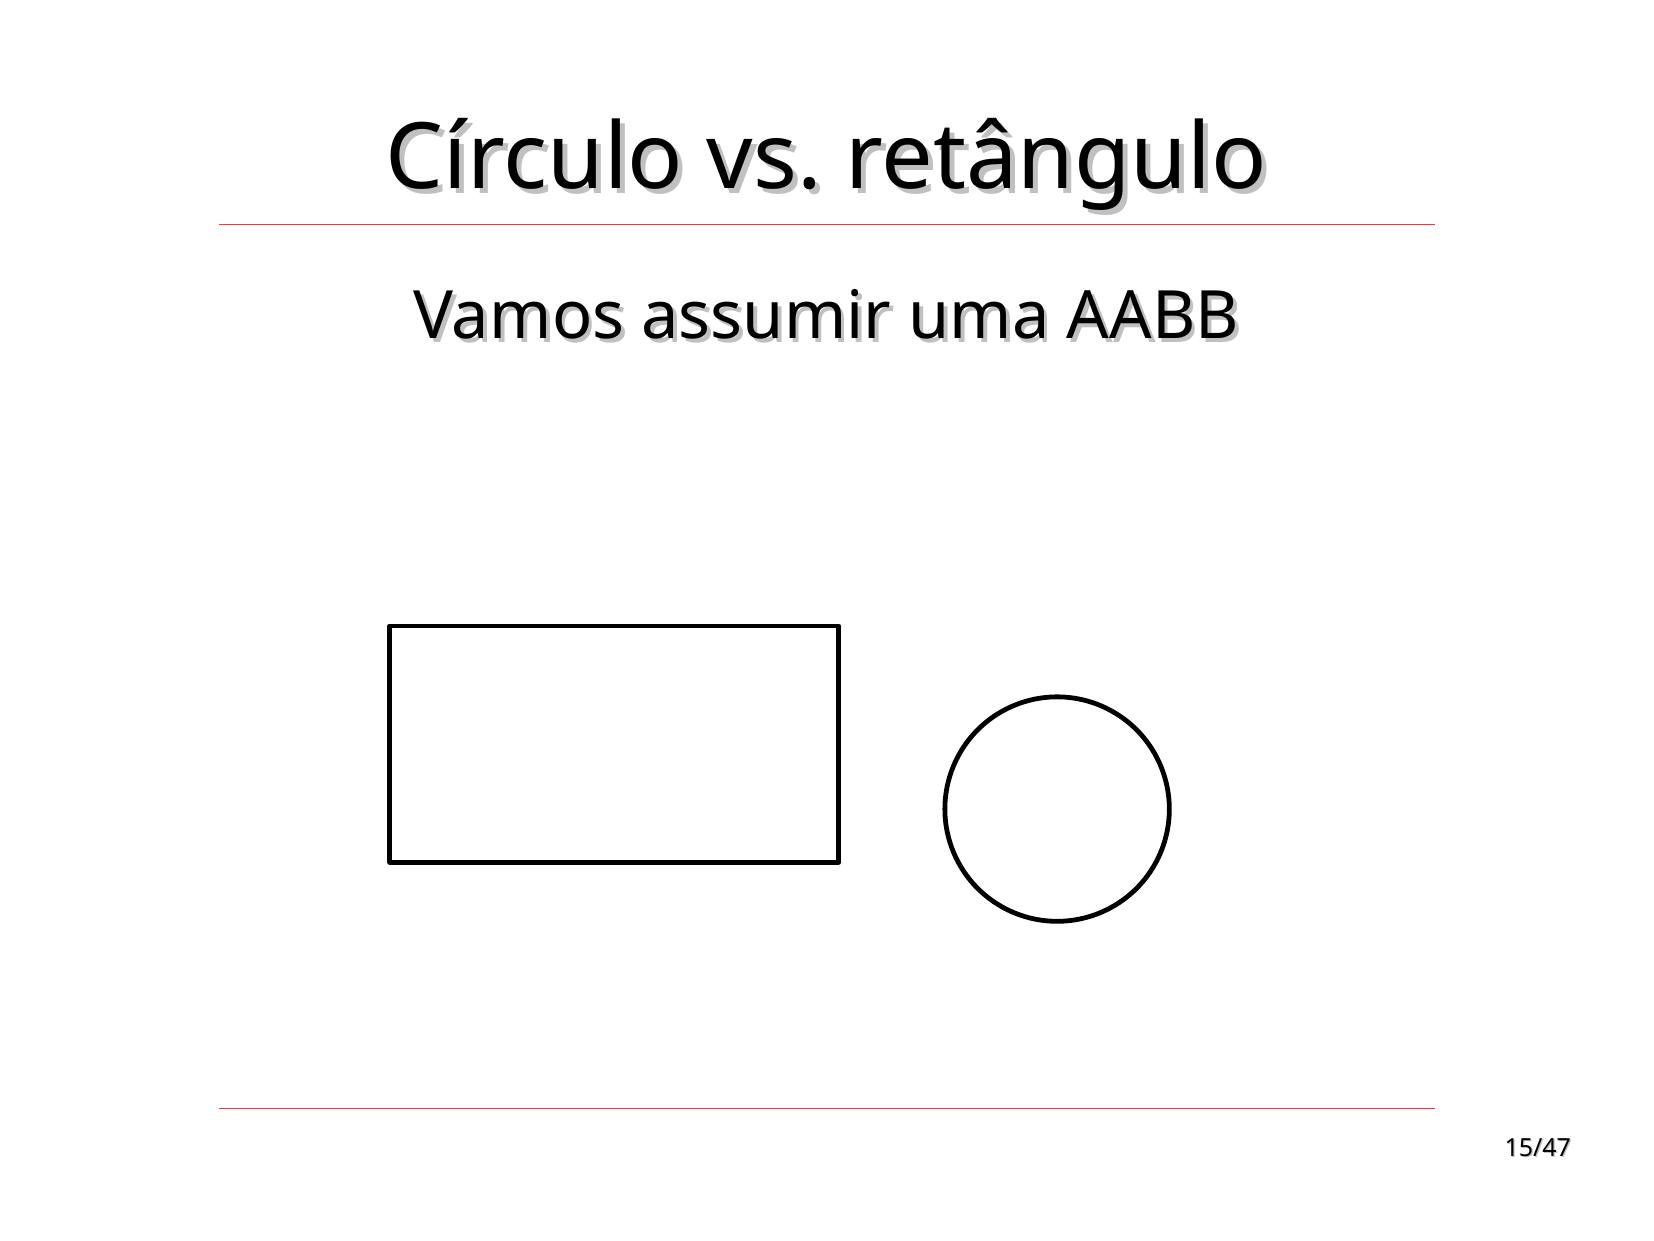

# Círculo vs. retângulo
Vamos assumir uma AABB
15